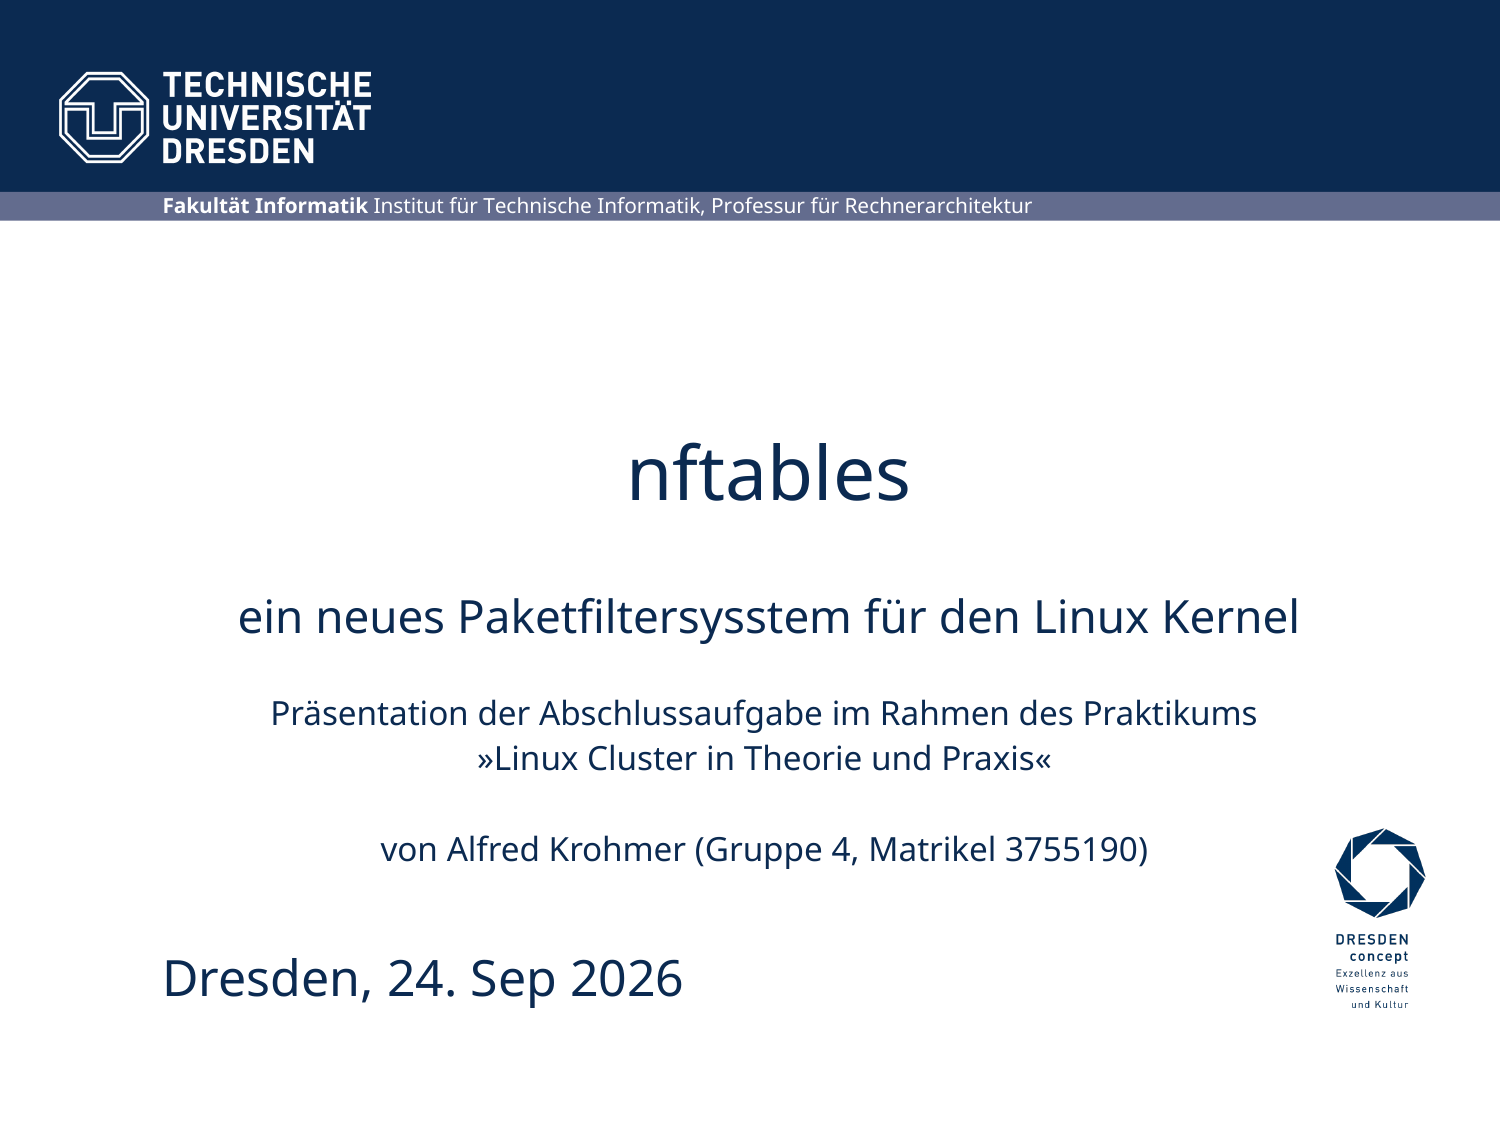

Fakultät Informatik Institut für Technische Informatik, Professur für Rechnerarchitektur
# nftables ein neues Paketfiltersysstem für den Linux Kernel
Präsentation der Abschlussaufgabe im Rahmen des Praktikums
»Linux Cluster in Theorie und Praxis«
von Alfred Krohmer (Gruppe 4, Matrikel 3755190)
Dresden,